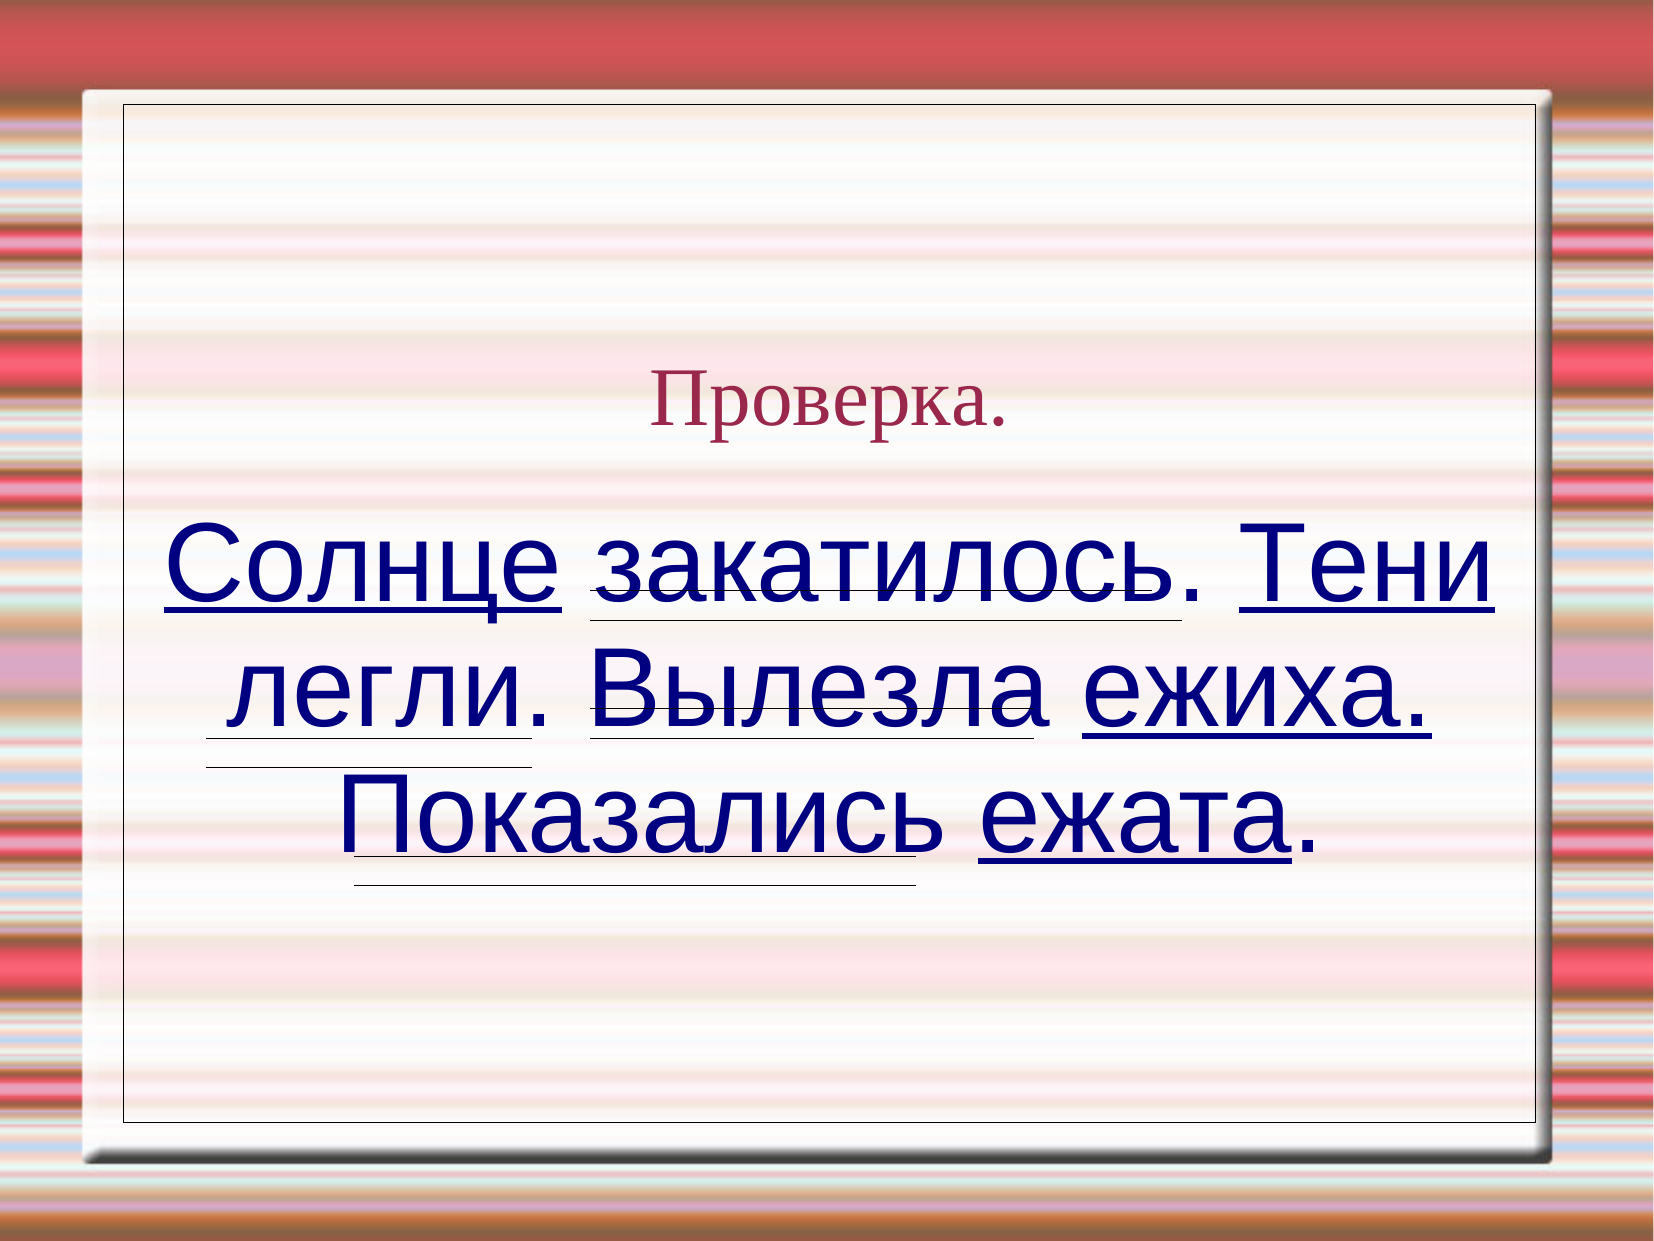

# Проверка.
Солнце закатилось. Тени легли. Вылезла ежиха. Показались ежата.